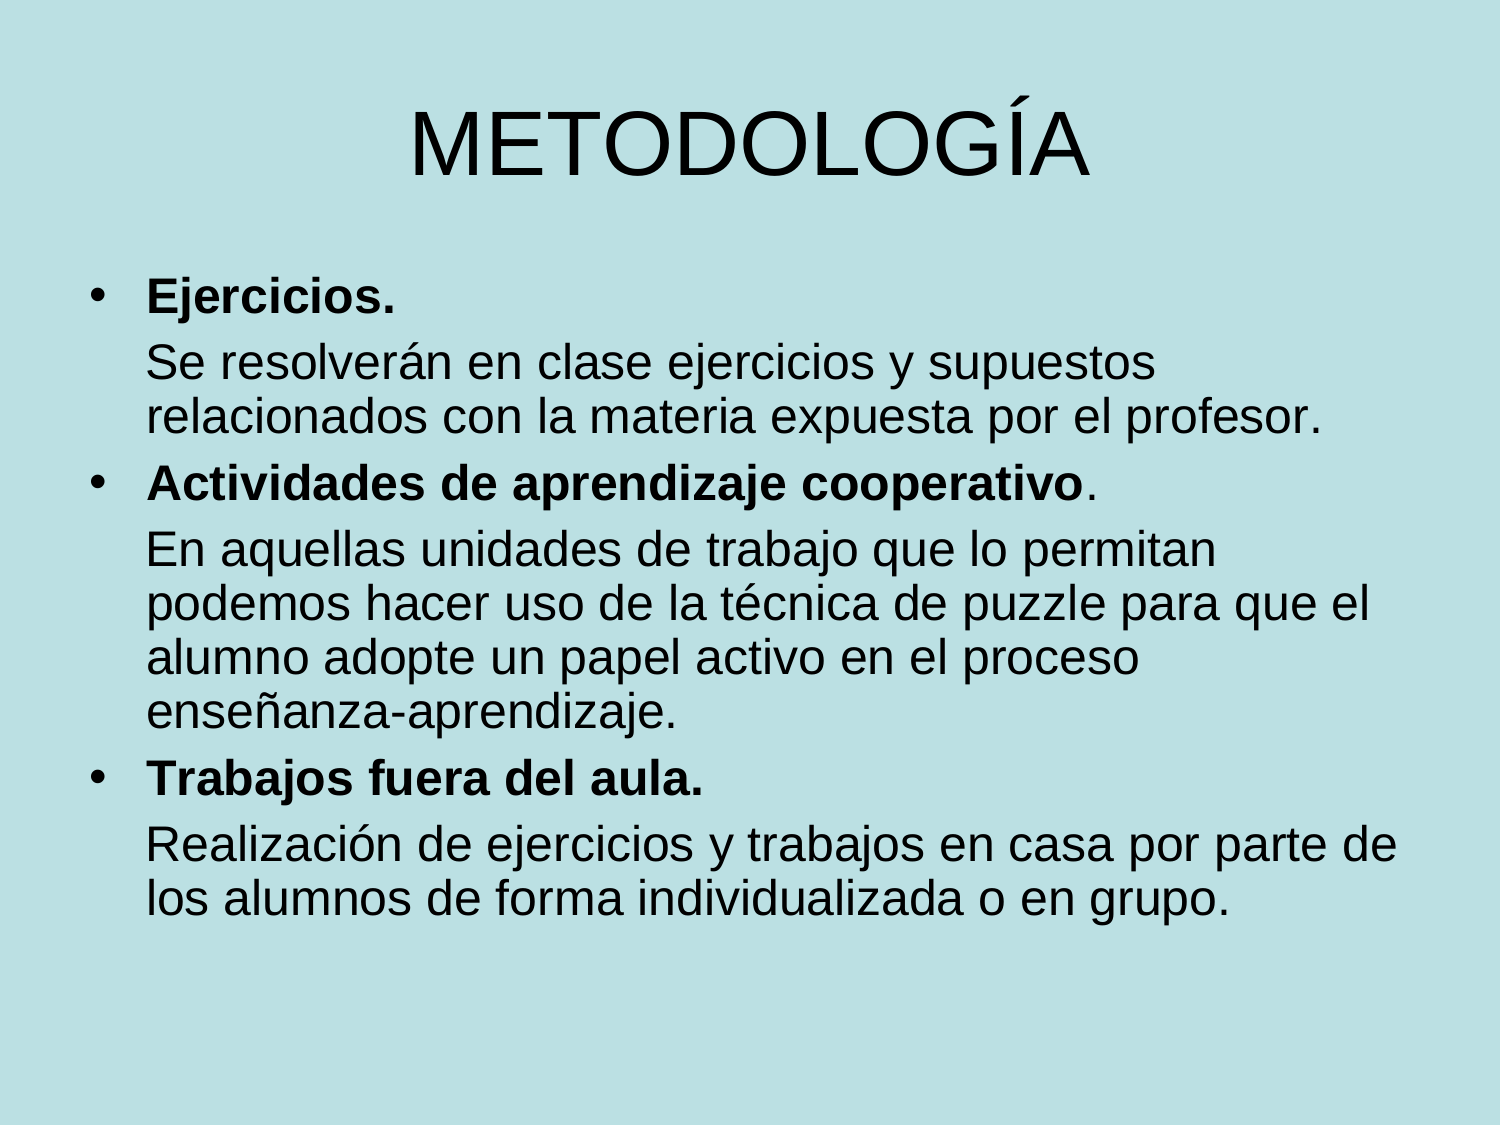

# METODOLOGÍA
Ejercicios.
 Se resolverán en clase ejercicios y supuestos relacionados con la materia expuesta por el profesor.
Actividades de aprendizaje cooperativo.
 En aquellas unidades de trabajo que lo permitan podemos hacer uso de la técnica de puzzle para que el alumno adopte un papel activo en el proceso enseñanza-aprendizaje.
Trabajos fuera del aula.
 Realización de ejercicios y trabajos en casa por parte de los alumnos de forma individualizada o en grupo.